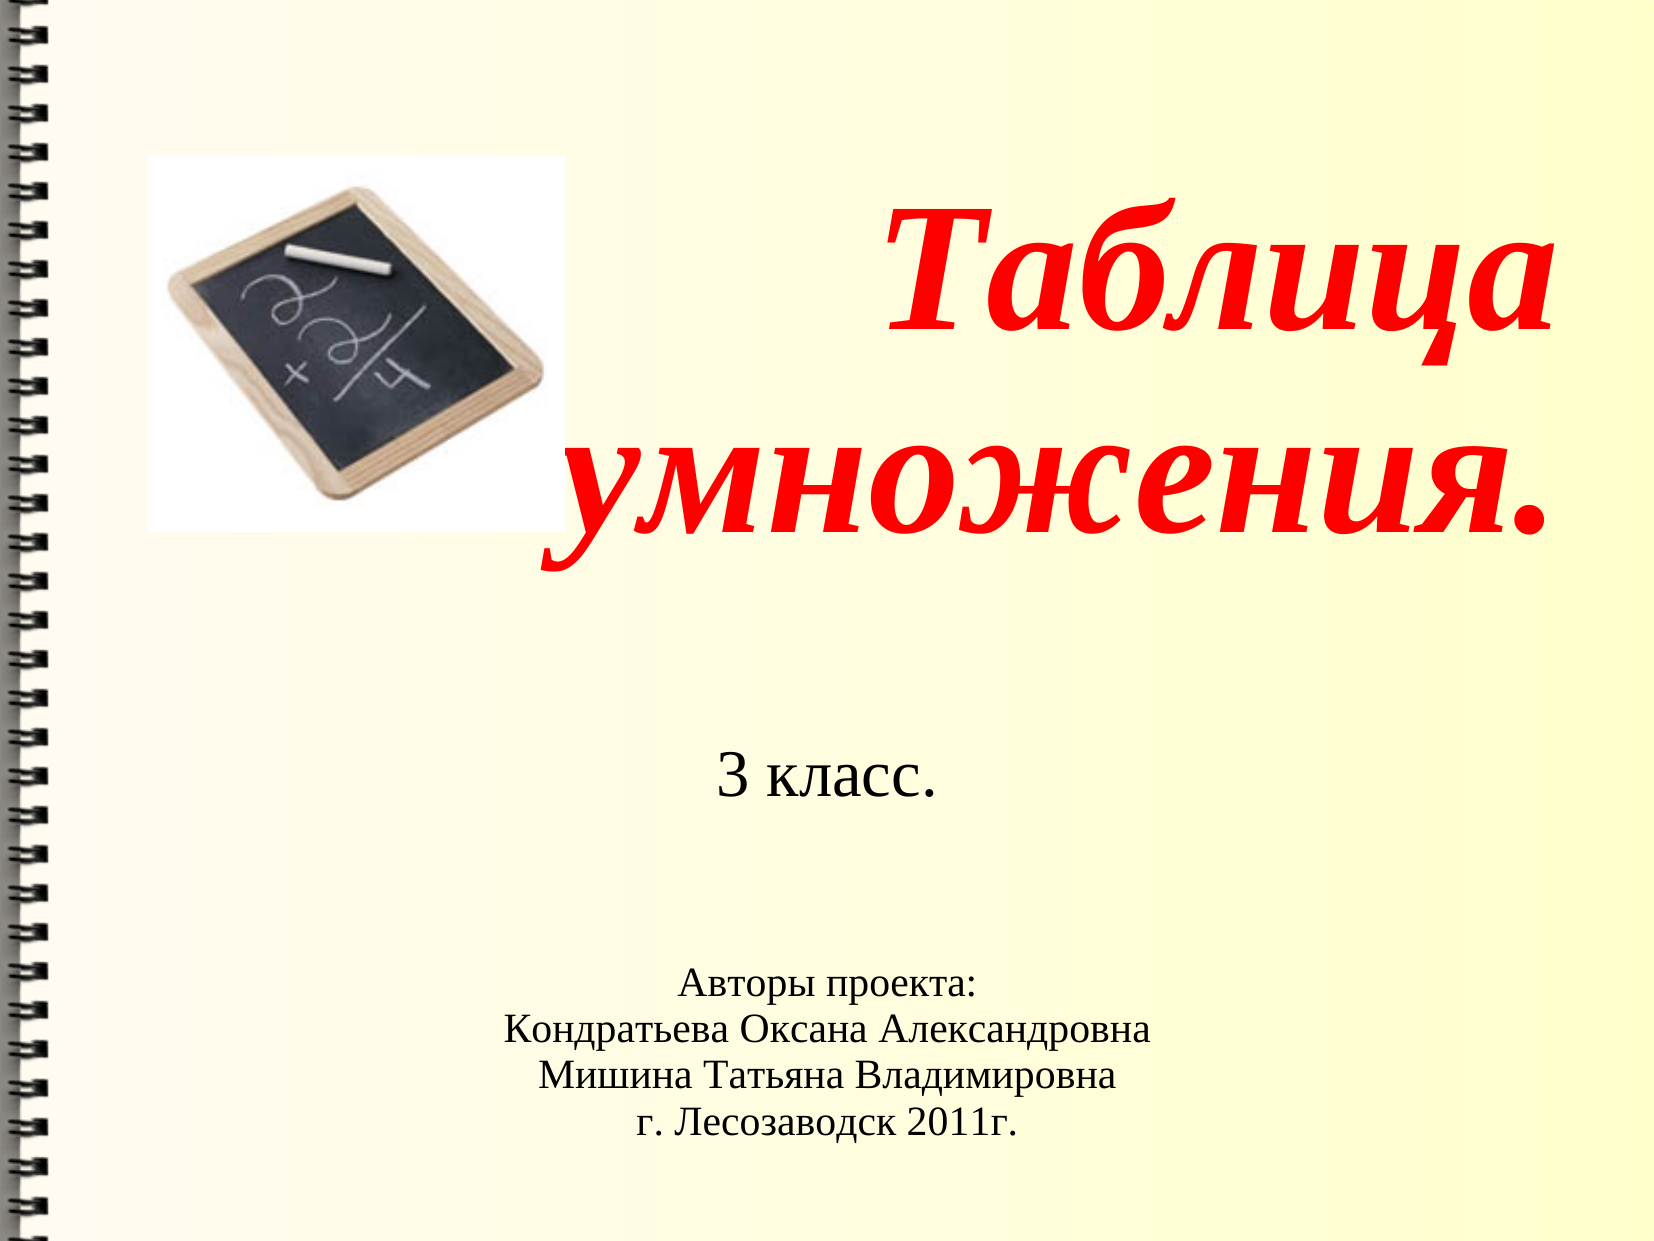

# Таблица умножения.
3 класс.
Авторы проекта:
Кондратьева Оксана Александровна
Мишина Татьяна Владимировна
г. Лесозаводск 2011г.